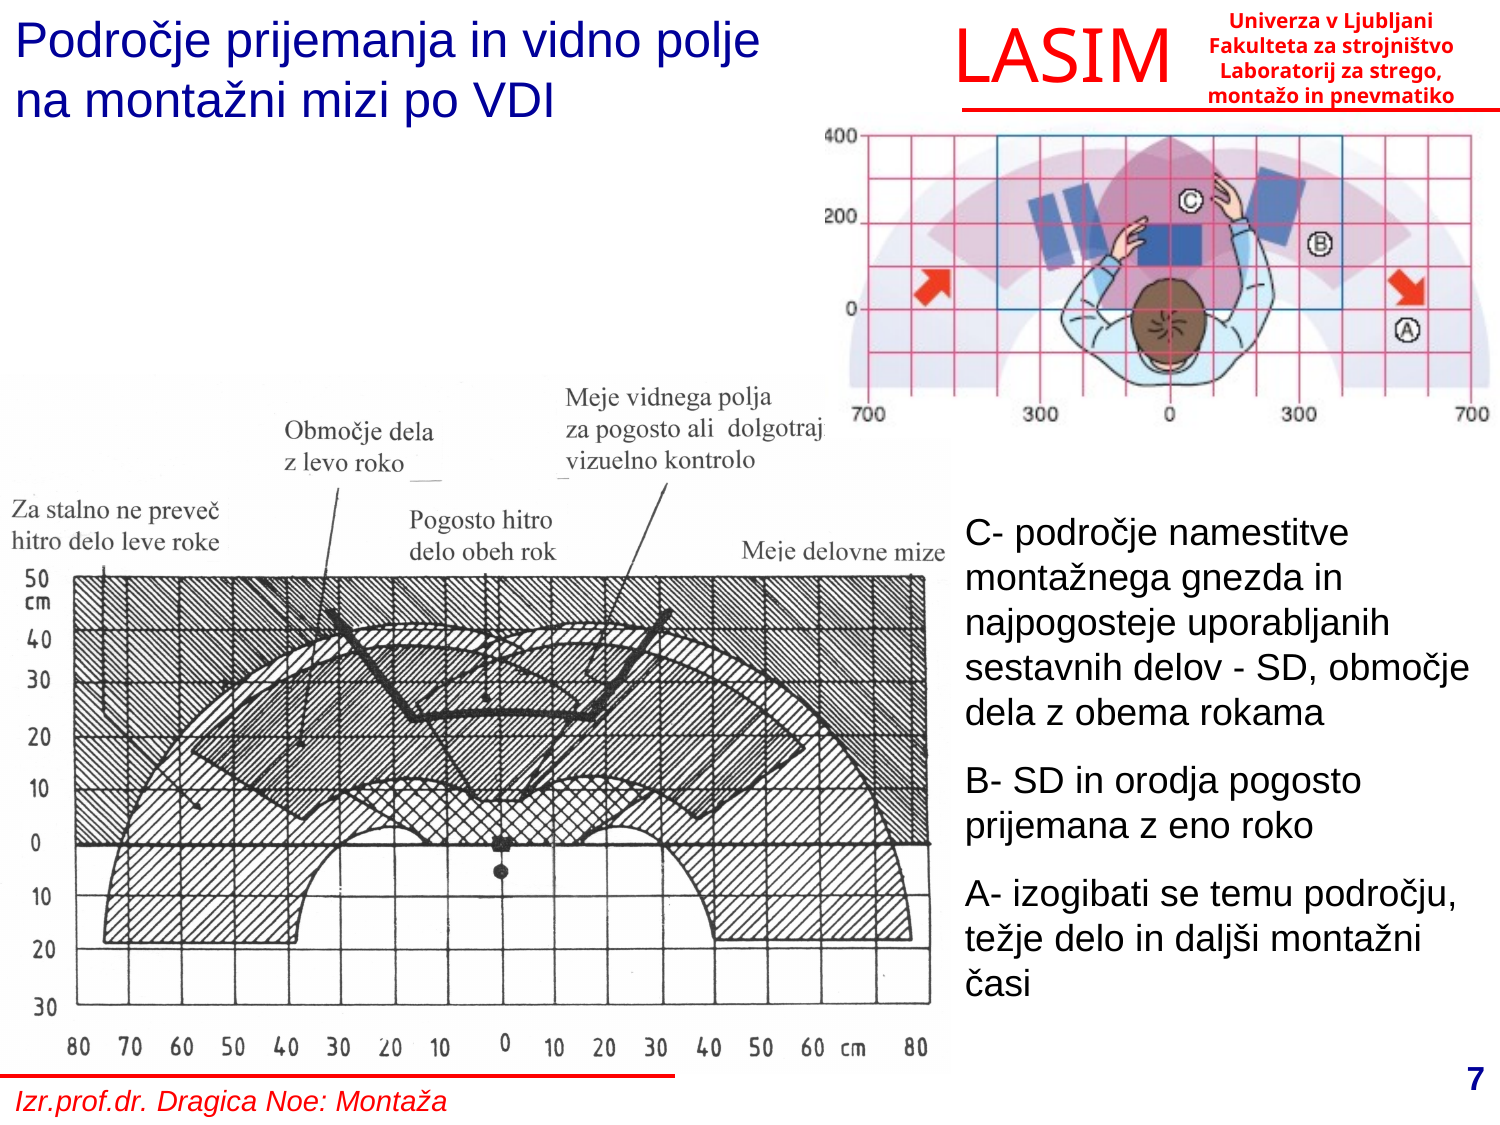

Področje prijemanja in vidno polje na montažni mizi po VDI
C- področje namestitve montažnega gnezda in najpogosteje uporabljanih sestavnih delov - SD, območje dela z obema rokama
B- SD in orodja pogosto prijemana z eno roko
A- izogibati se temu področju, težje delo in daljši montažni časi